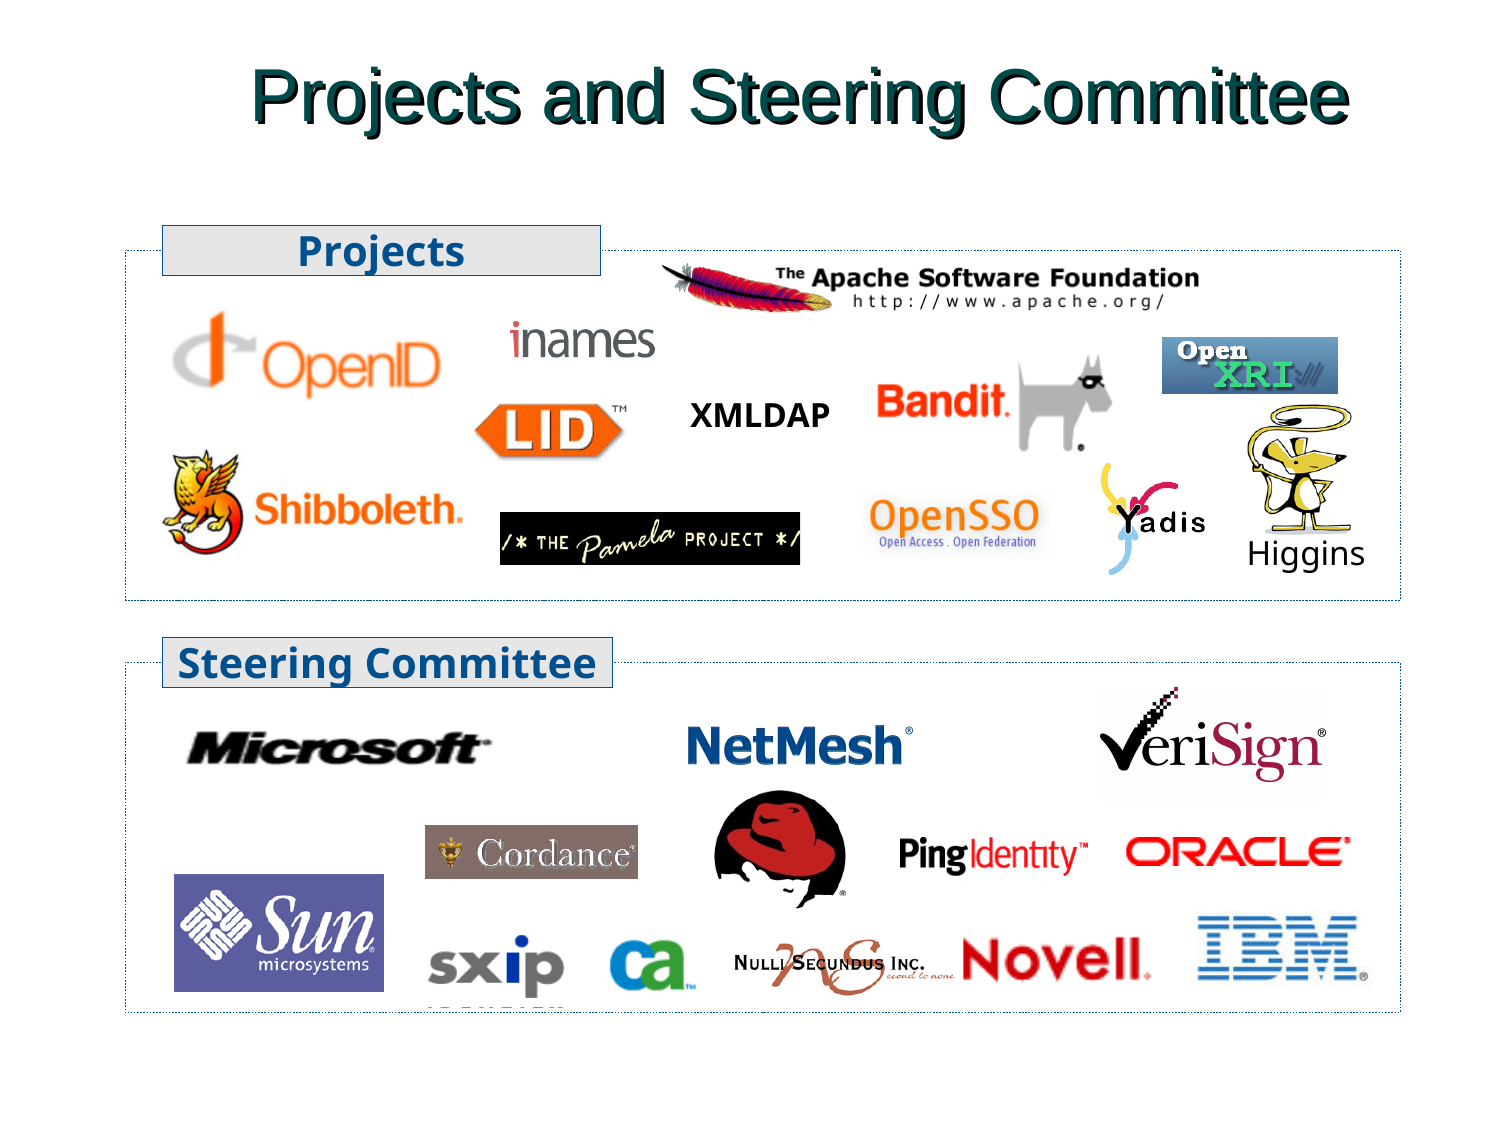

# Projects and Steering Committee
Projects
XMLDAP
Higgins
Steering Committee